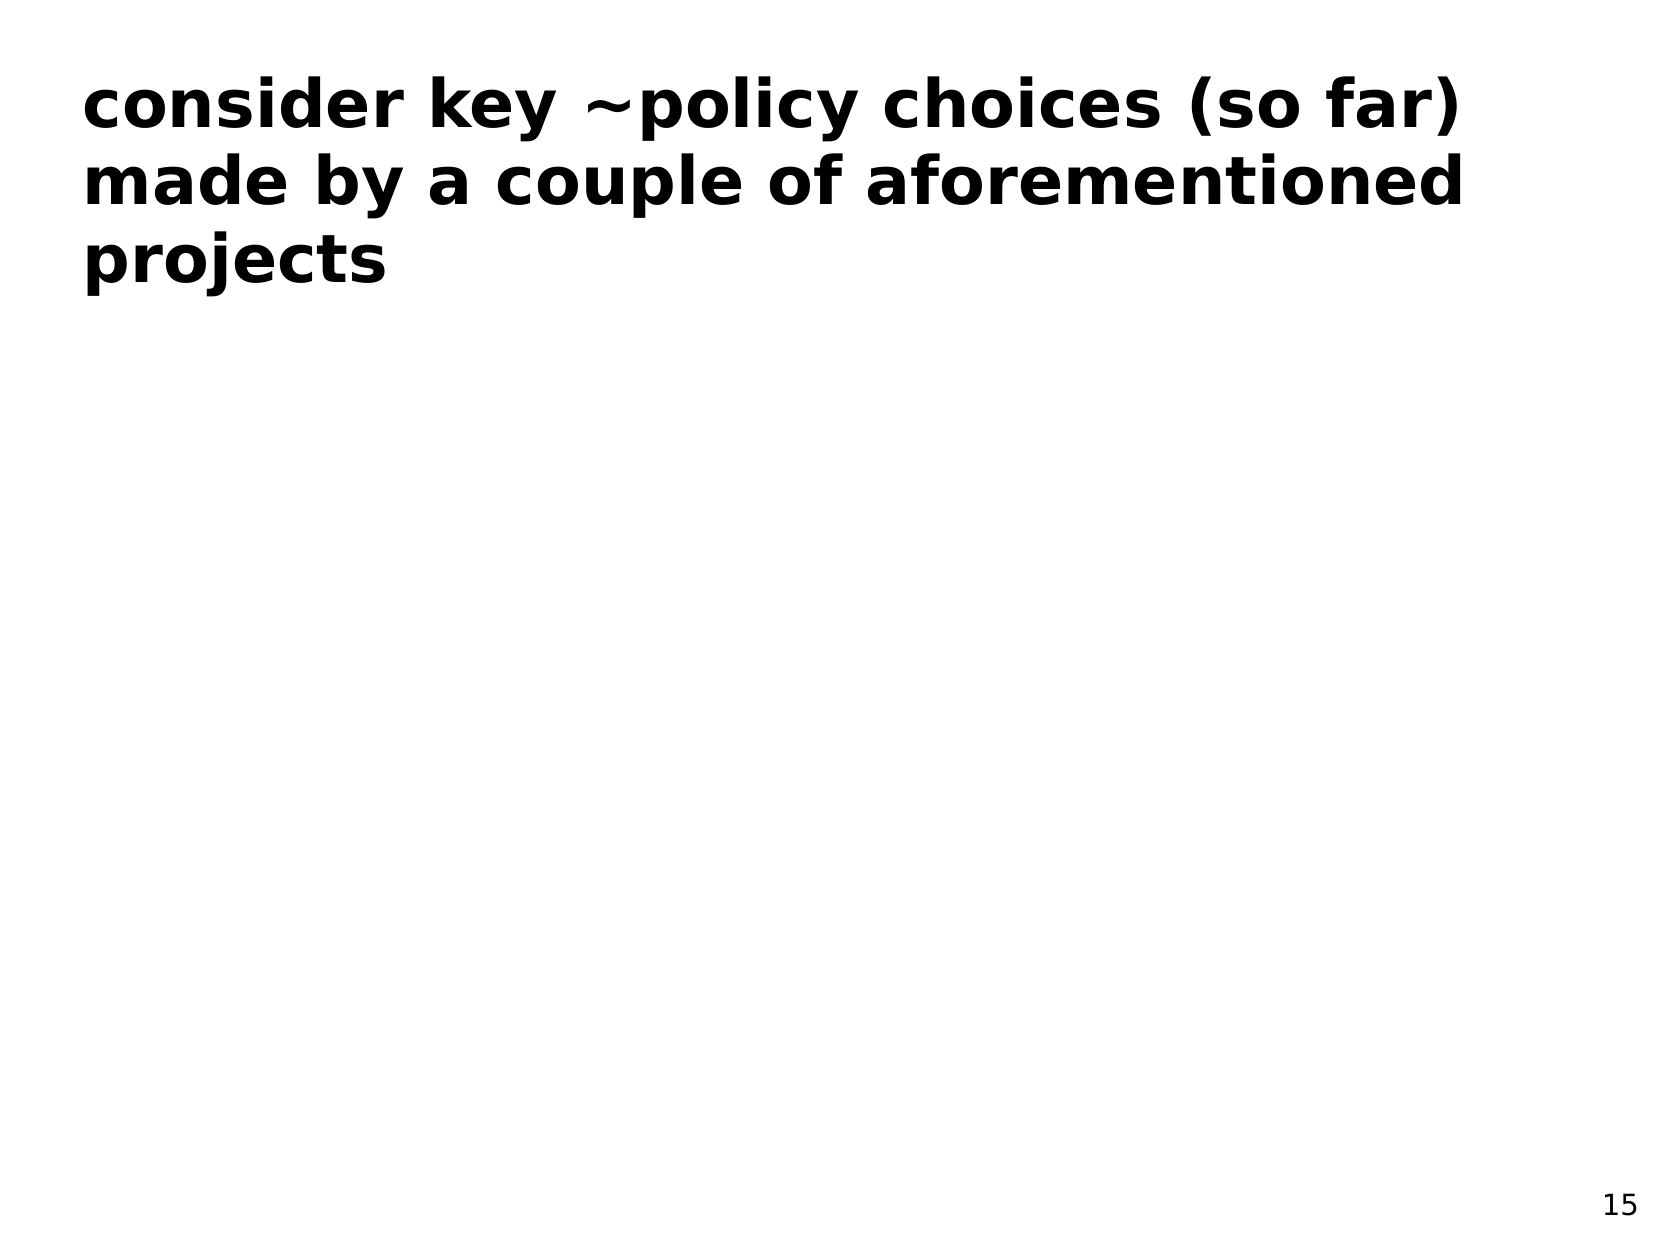

# consider key ~policy choices (so far) made by a couple of aforementioned projects